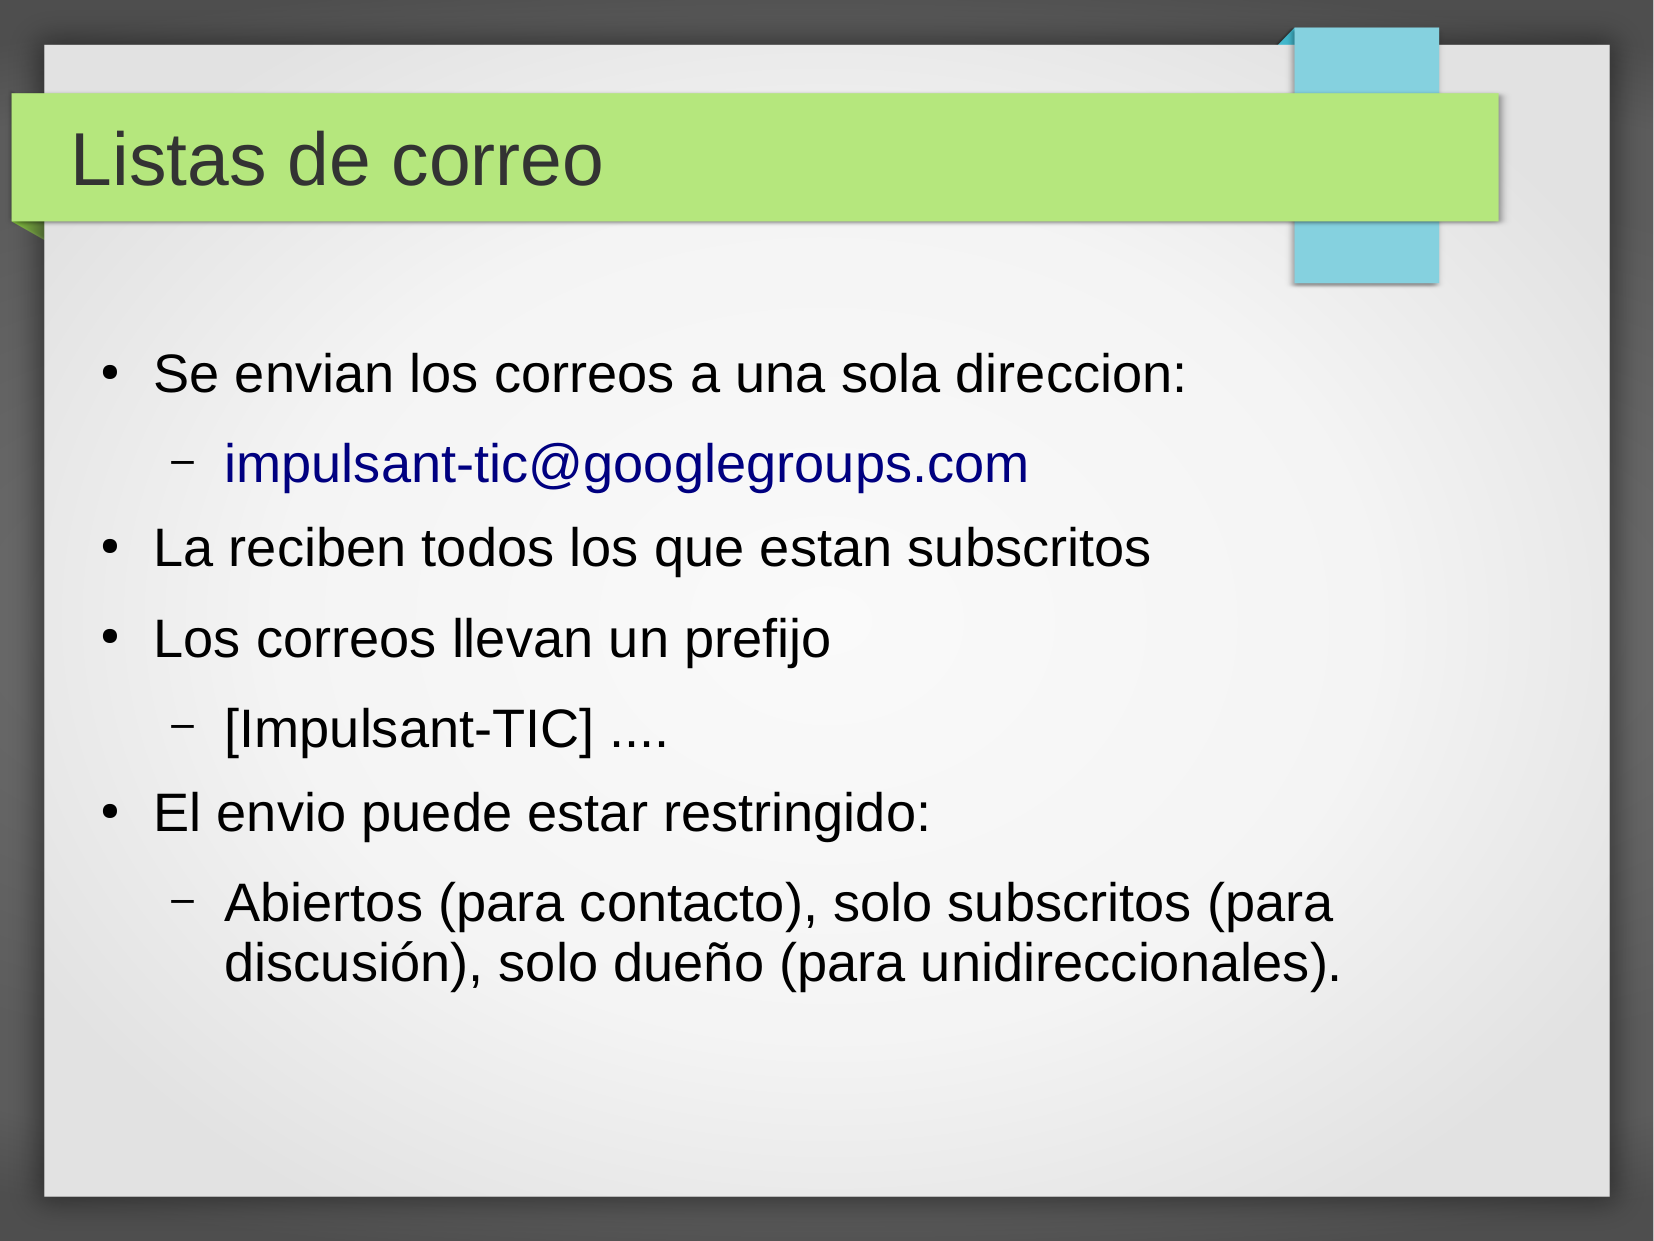

# Listas de correo
Se envian los correos a una sola direccion:
impulsant-tic@googlegroups.com
La reciben todos los que estan subscritos
Los correos llevan un prefijo
[Impulsant-TIC] ....
El envio puede estar restringido:
Abiertos (para contacto), solo subscritos (para discusión), solo dueño (para unidireccionales).